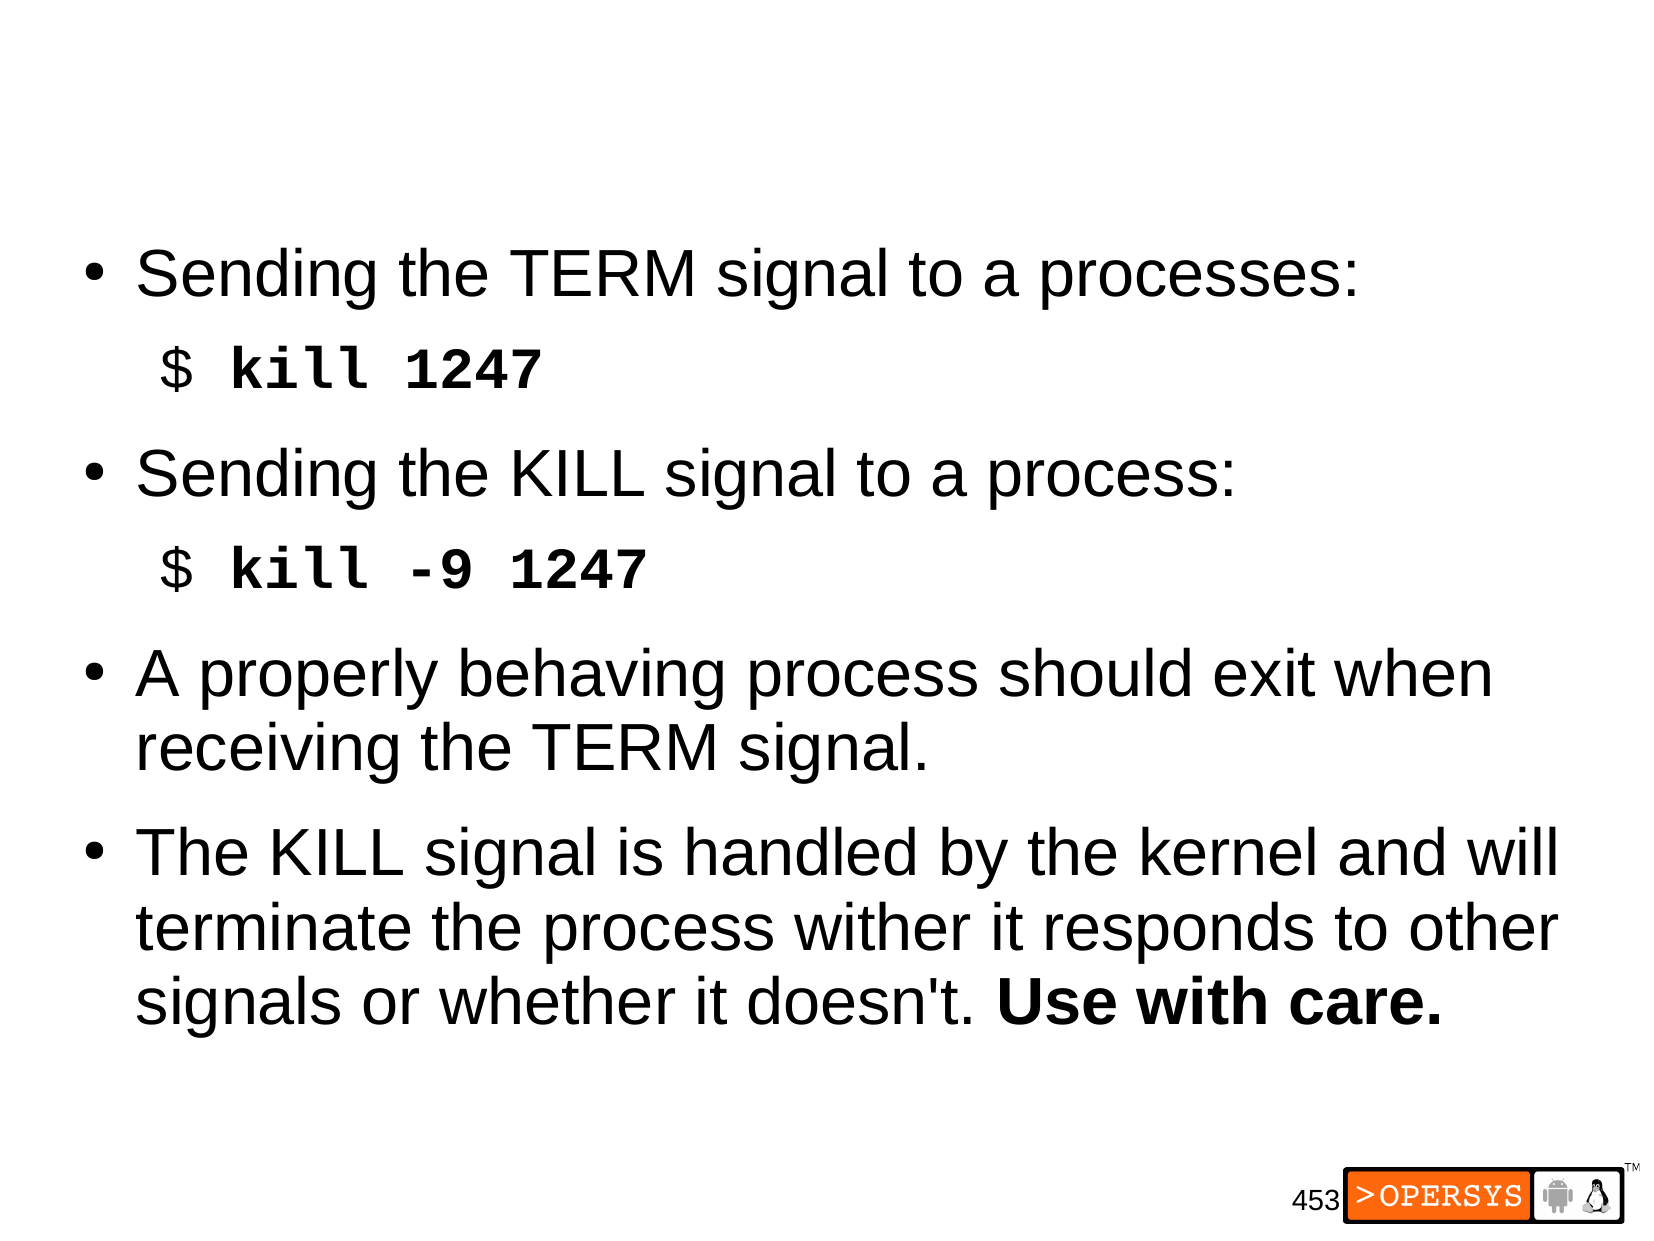

# Sending the TERM signal to a processes:
$ kill 1247
Sending the KILL signal to a process:
$ kill -9 1247
A properly behaving process should exit when receiving the TERM signal.
The KILL signal is handled by the kernel and will terminate the process wither it responds to other signals or whether it doesn't. Use with care.